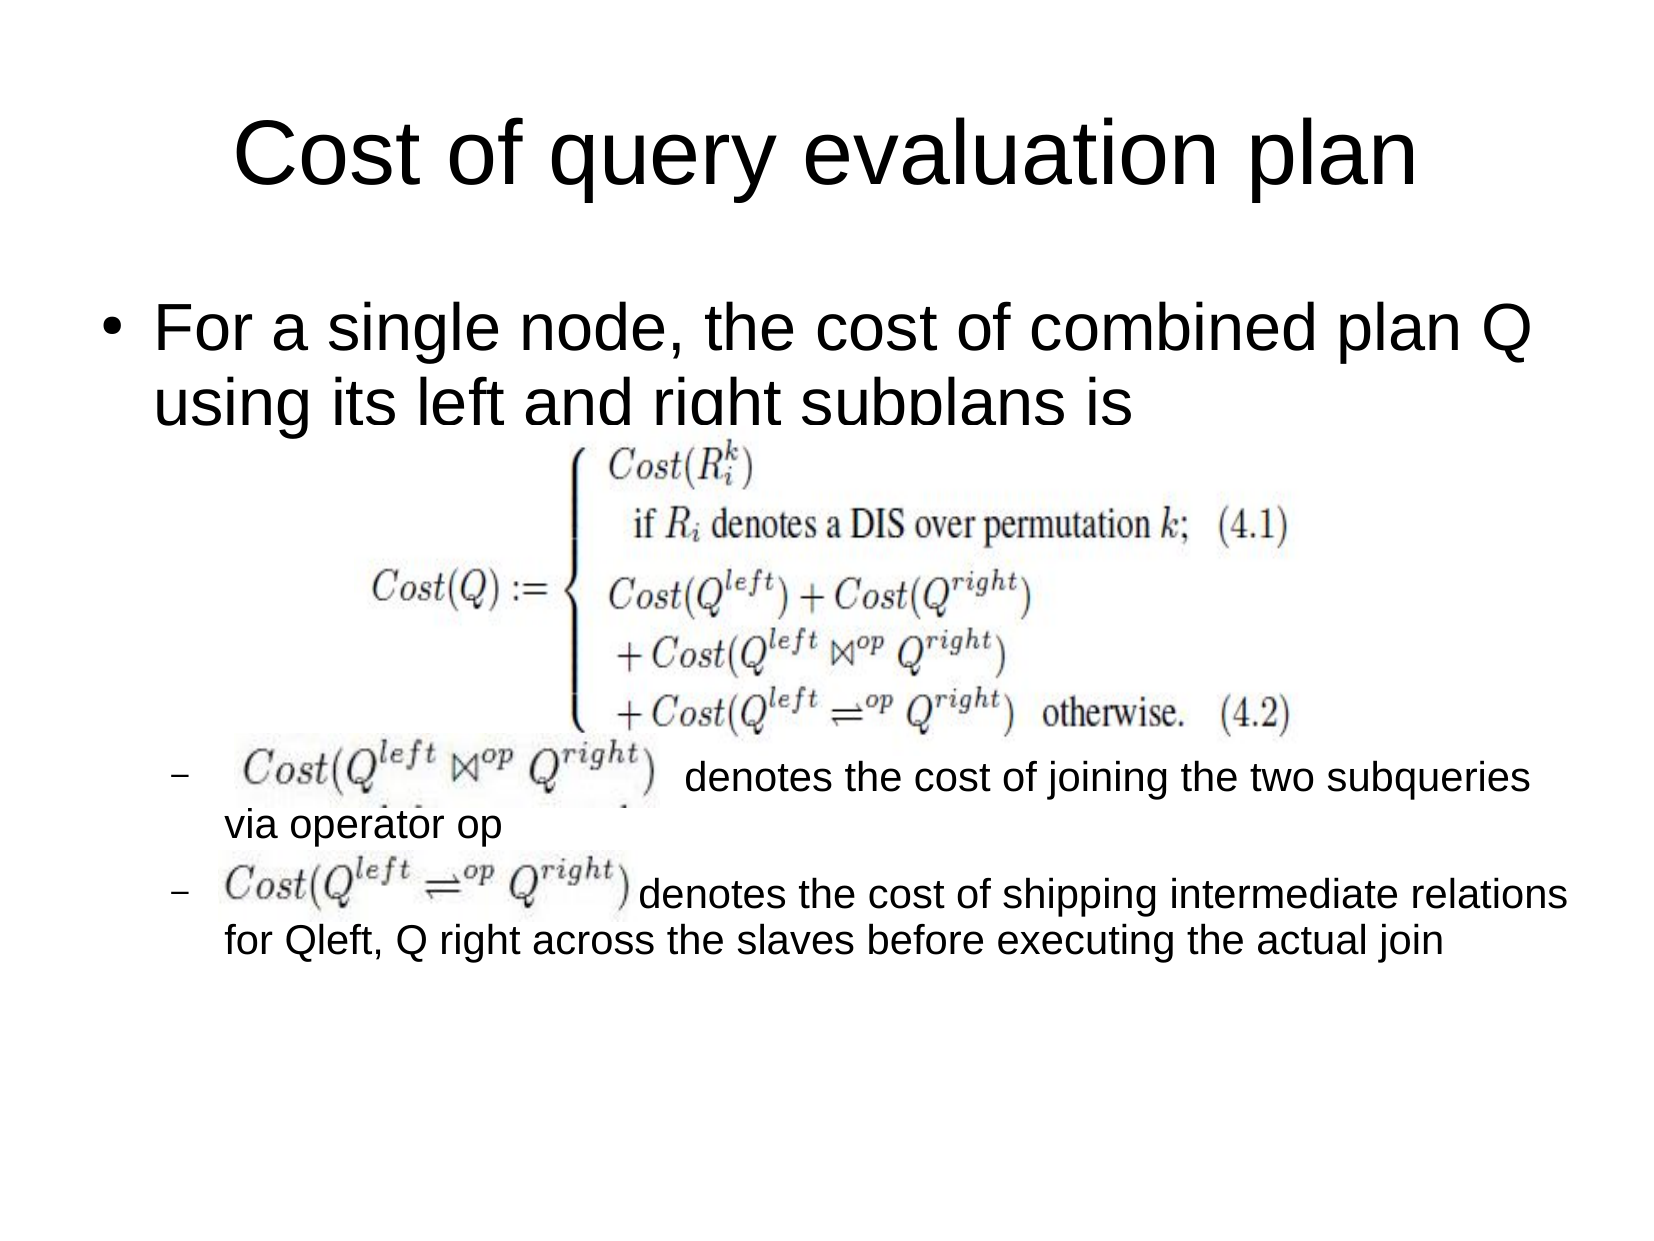

# Cost of query evaluation plan
For a single node, the cost of combined plan Q using its left and right subplans is
 denotes the cost of joining the two subqueries via operator op
 denotes the cost of shipping intermediate relations for Qleft, Q right across the slaves before executing the actual join